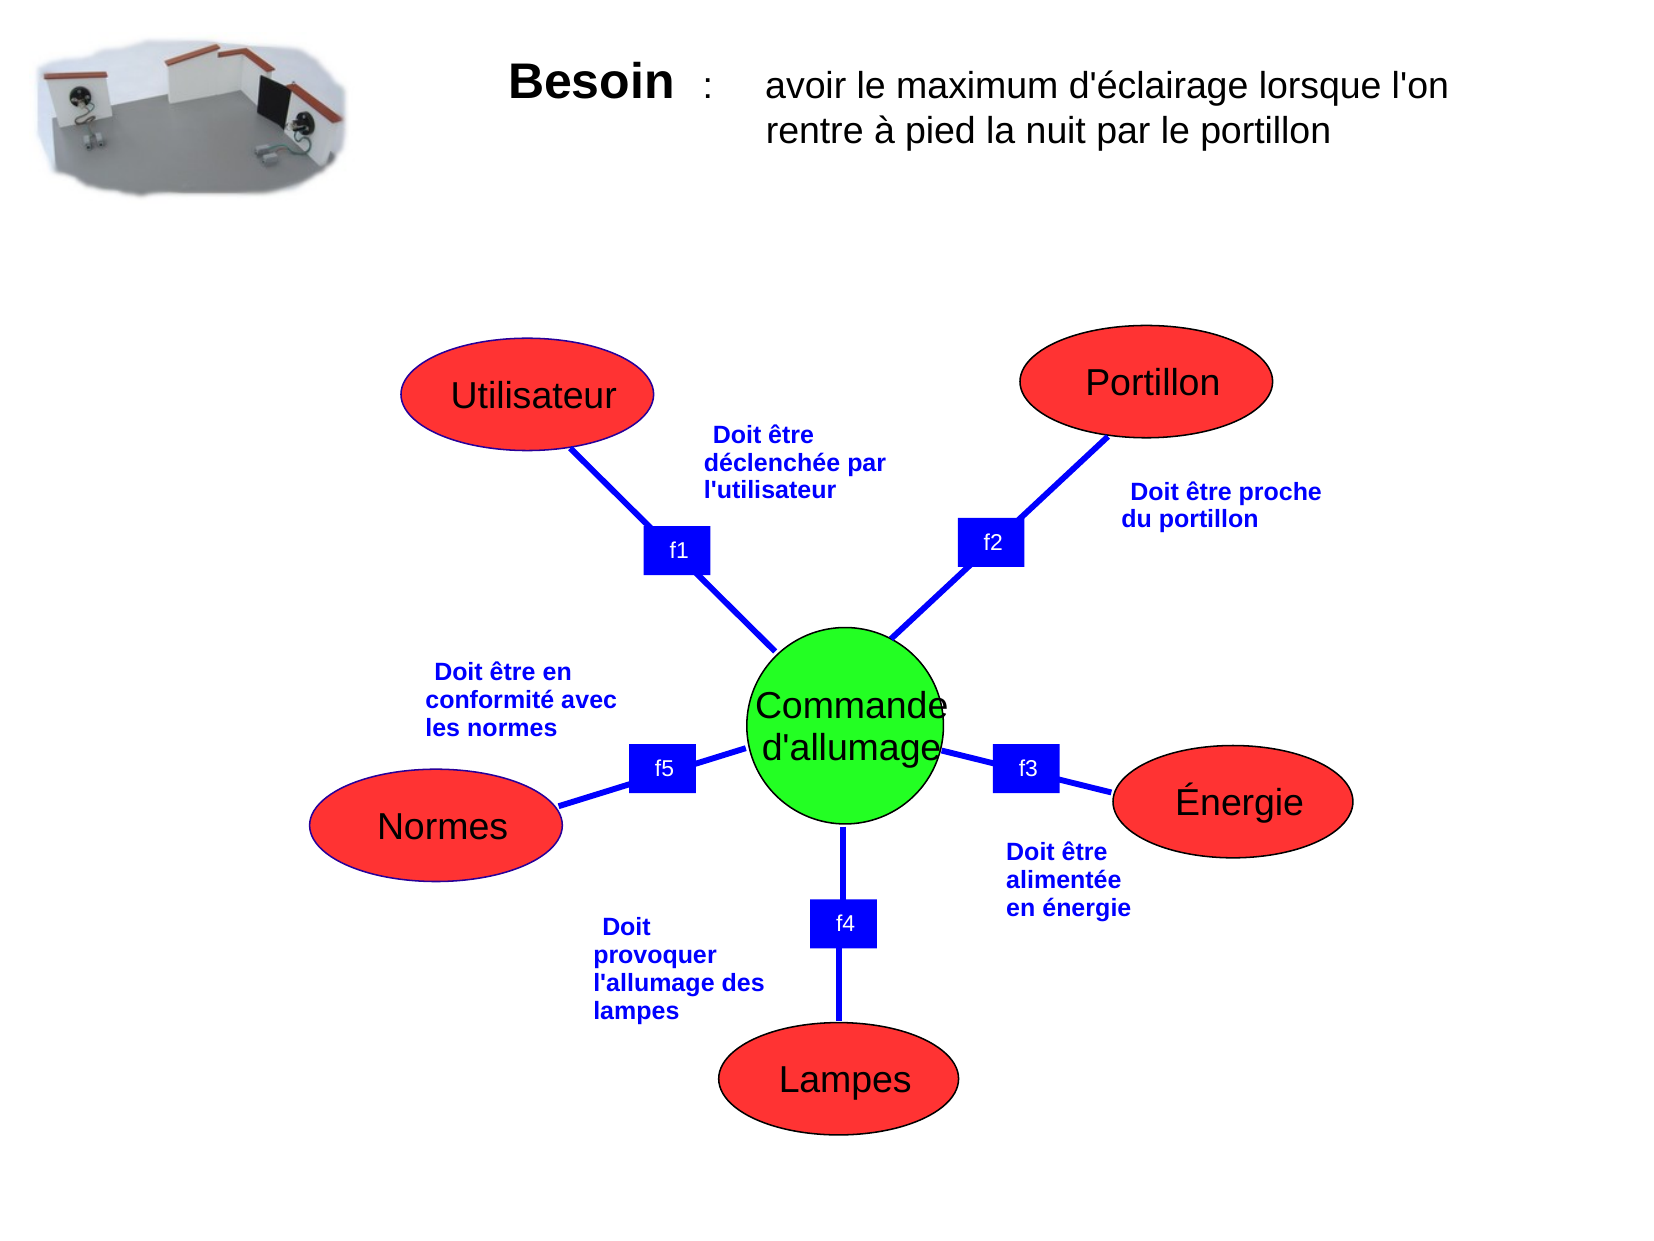

Besoin : avoir le maximum d'éclairage lorsque l'on
 rentre à pied la nuit par le portillon
Portillon
Utilisateur
Doit être déclenchée par l'utilisateur
Doit être proche du portillon
f2
f1
Commande
d'allumage
Doit être en conformité avec les normes
f5
f3
Énergie
Normes
Doit être
alimentée
en énergie
f4
Doit provoquer l'allumage des lampes
Lampes